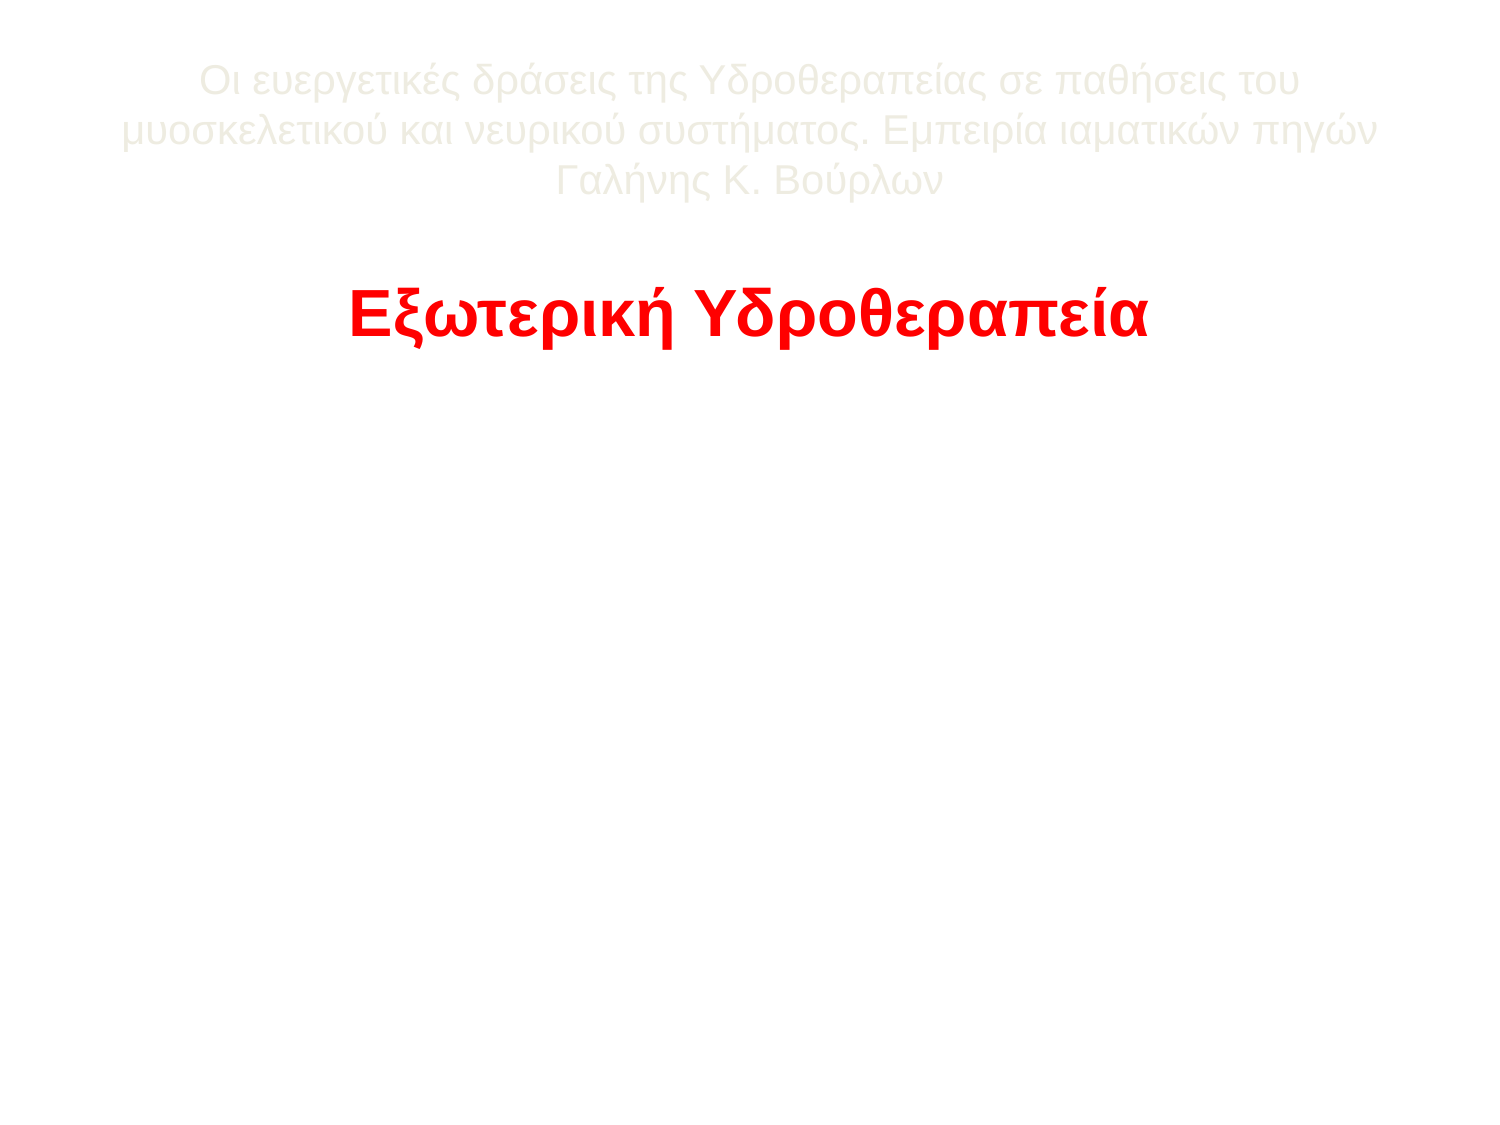

# Οι ευεργετικές δράσεις της Υδροθεραπείας σε παθήσεις του μυοσκελετικού και νευρικού συστήματος. Εμπειρία ιαματικών πηγών Γαλήνης Κ. Βούρλων
Εξωτερική Υδροθεραπεία
Ιαματικά λουτρά
Λασποθεραπεία
Υδρομαλάξεις
Υδροκινησία
Καταιονήσεις, Περιτυλίξεις, Εντριβές
Ατμόλουτρα
Θαλασσοθεραπεία
Spa και χρήση ιαματικού νερού στην κοσμετολογία